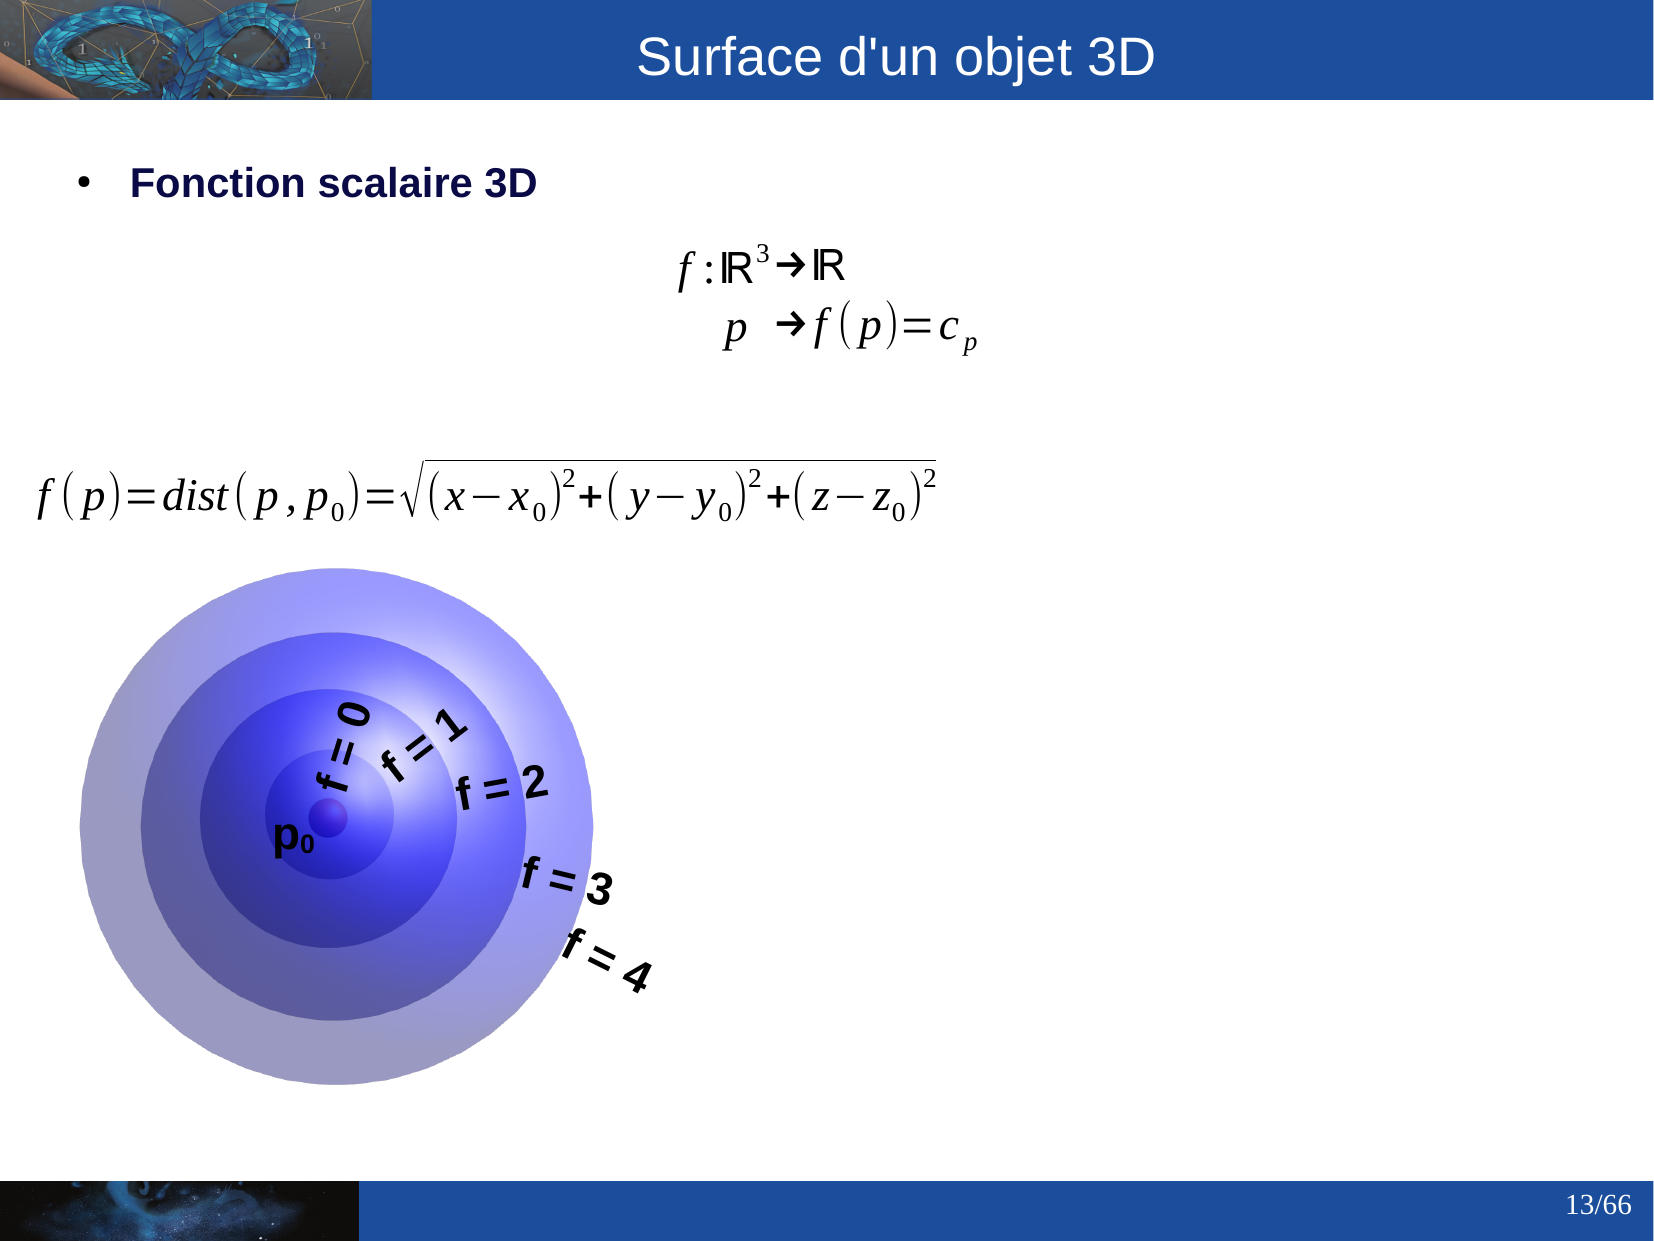

# Surface d'un objet 3D
Fonction scalaire 3D
f = 1
f = 2
p0
f = 3
f = 4
f = 0
13